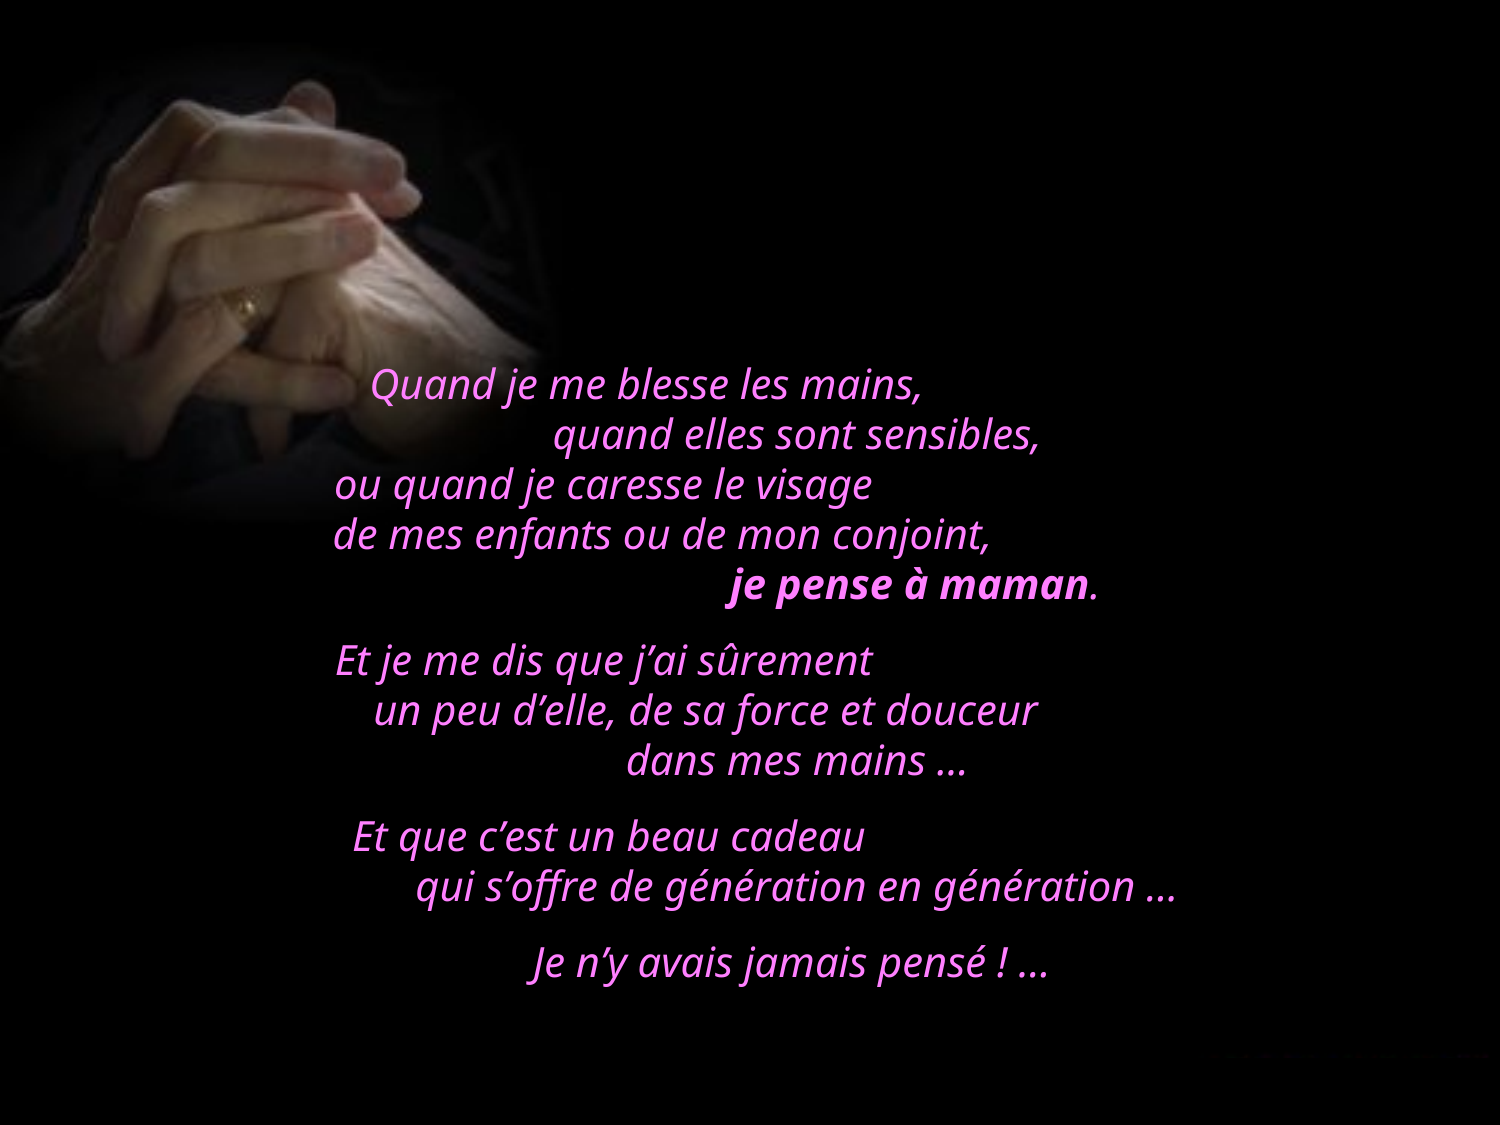

Quand je me blesse les mains, quand elles sont sensibles,
ou quand je caresse le visage de mes enfants ou de mon conjoint, je pense à maman.
Et je me dis que j’ai sûrement un peu d’elle, de sa force et douceur dans mes mains …
Et que c’est un beau cadeau qui s’offre de génération en génération …
Je n’y avais jamais pensé ! …